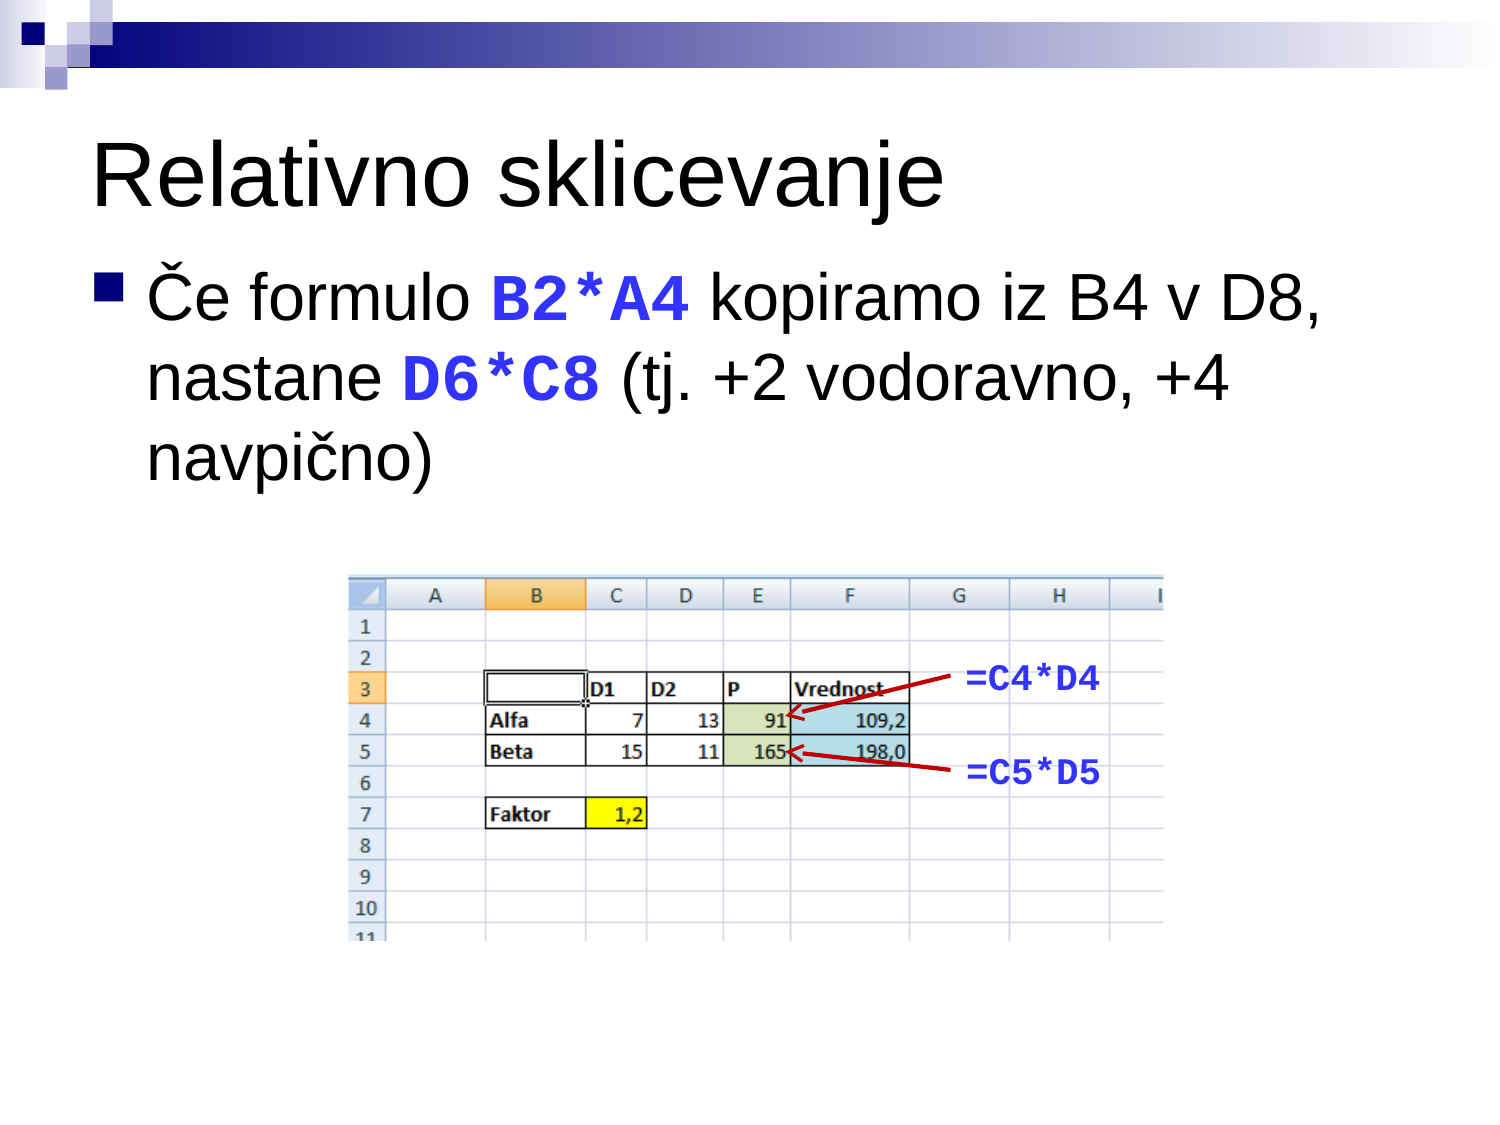

# Relativno sklicevanje
Če formulo B2*A4 kopiramo iz B4 v D8, nastane D6*C8 (tj. +2 vodoravno, +4 navpično)
=C4*D4
=C5*D5